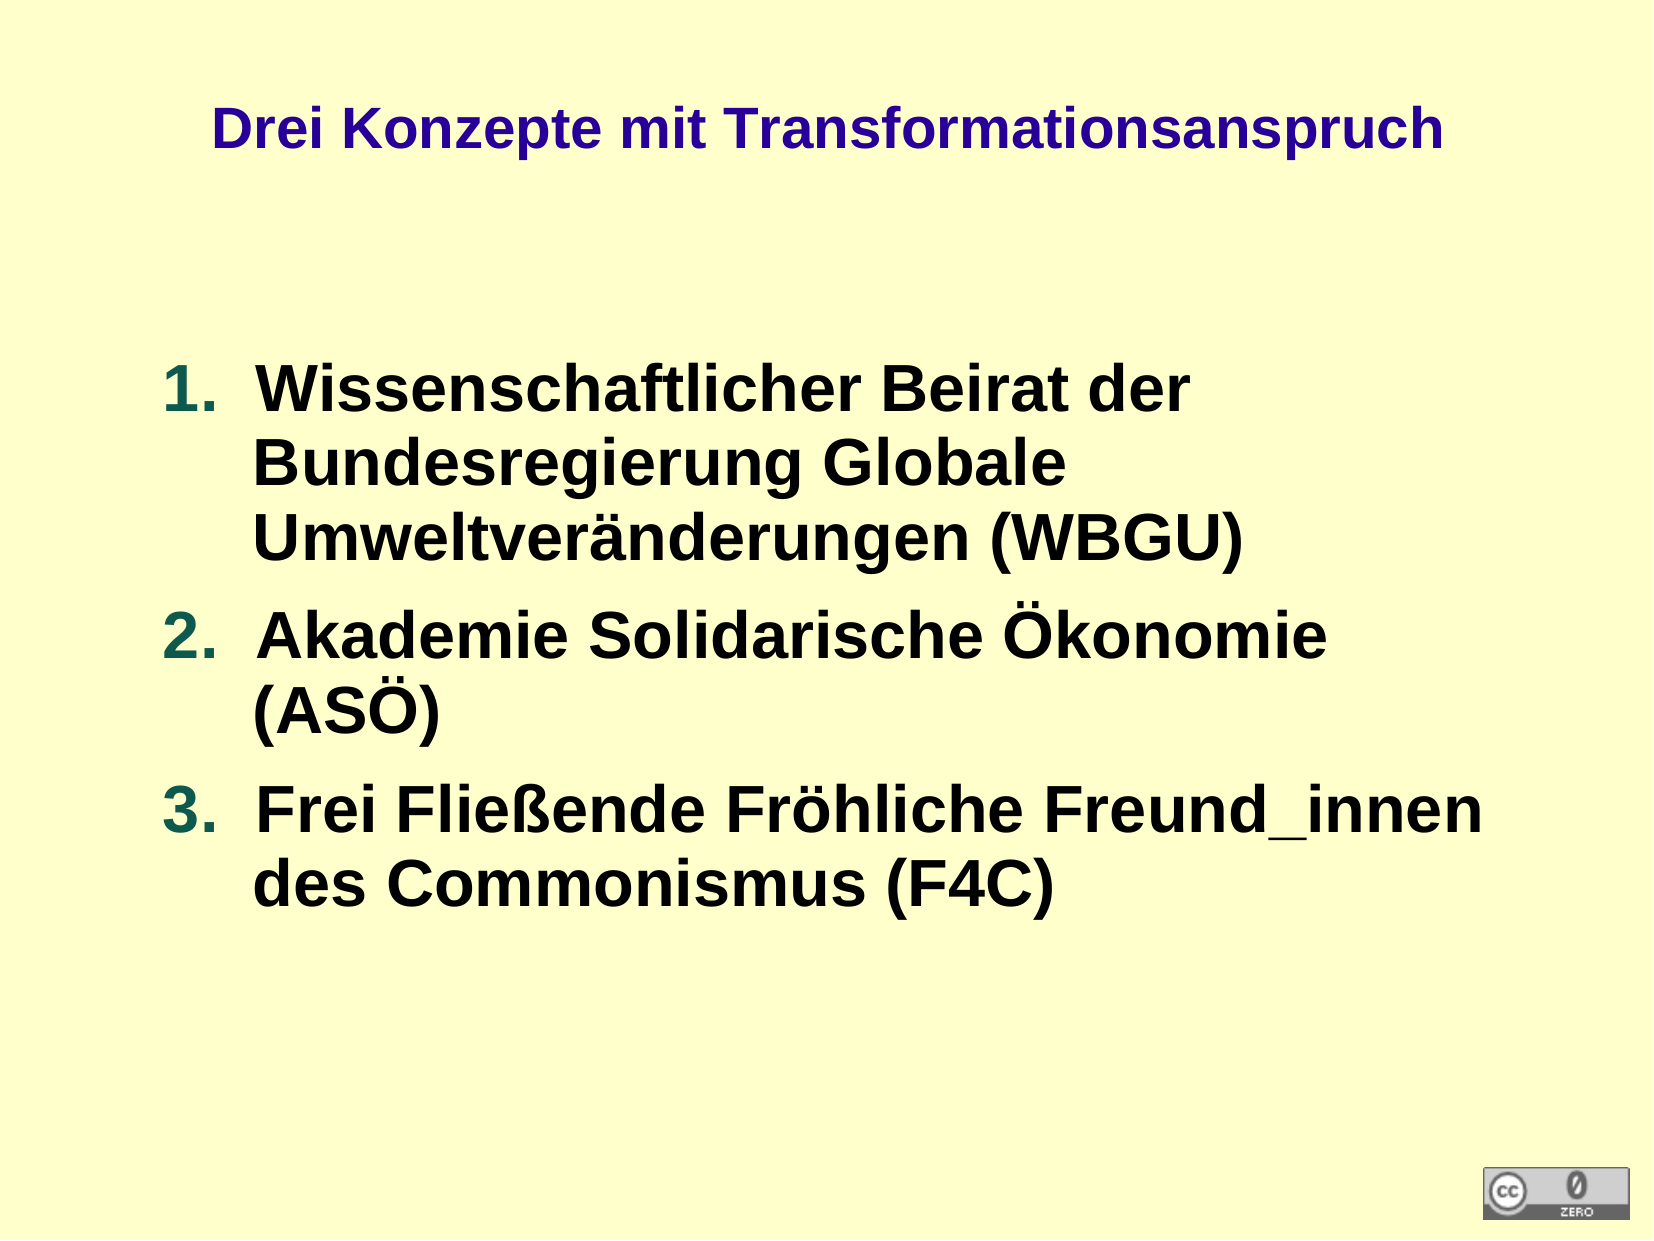

# Drei Konzepte mit Transformationsanspruch
 Wissenschaftlicher Beirat der
 Bundesregierung Globale
 Umweltveränderungen (WBGU)
 Akademie Solidarische Ökonomie
 (ASÖ)
 Frei Fließende Fröhliche Freund_innen
 des Commonismus (F4C)